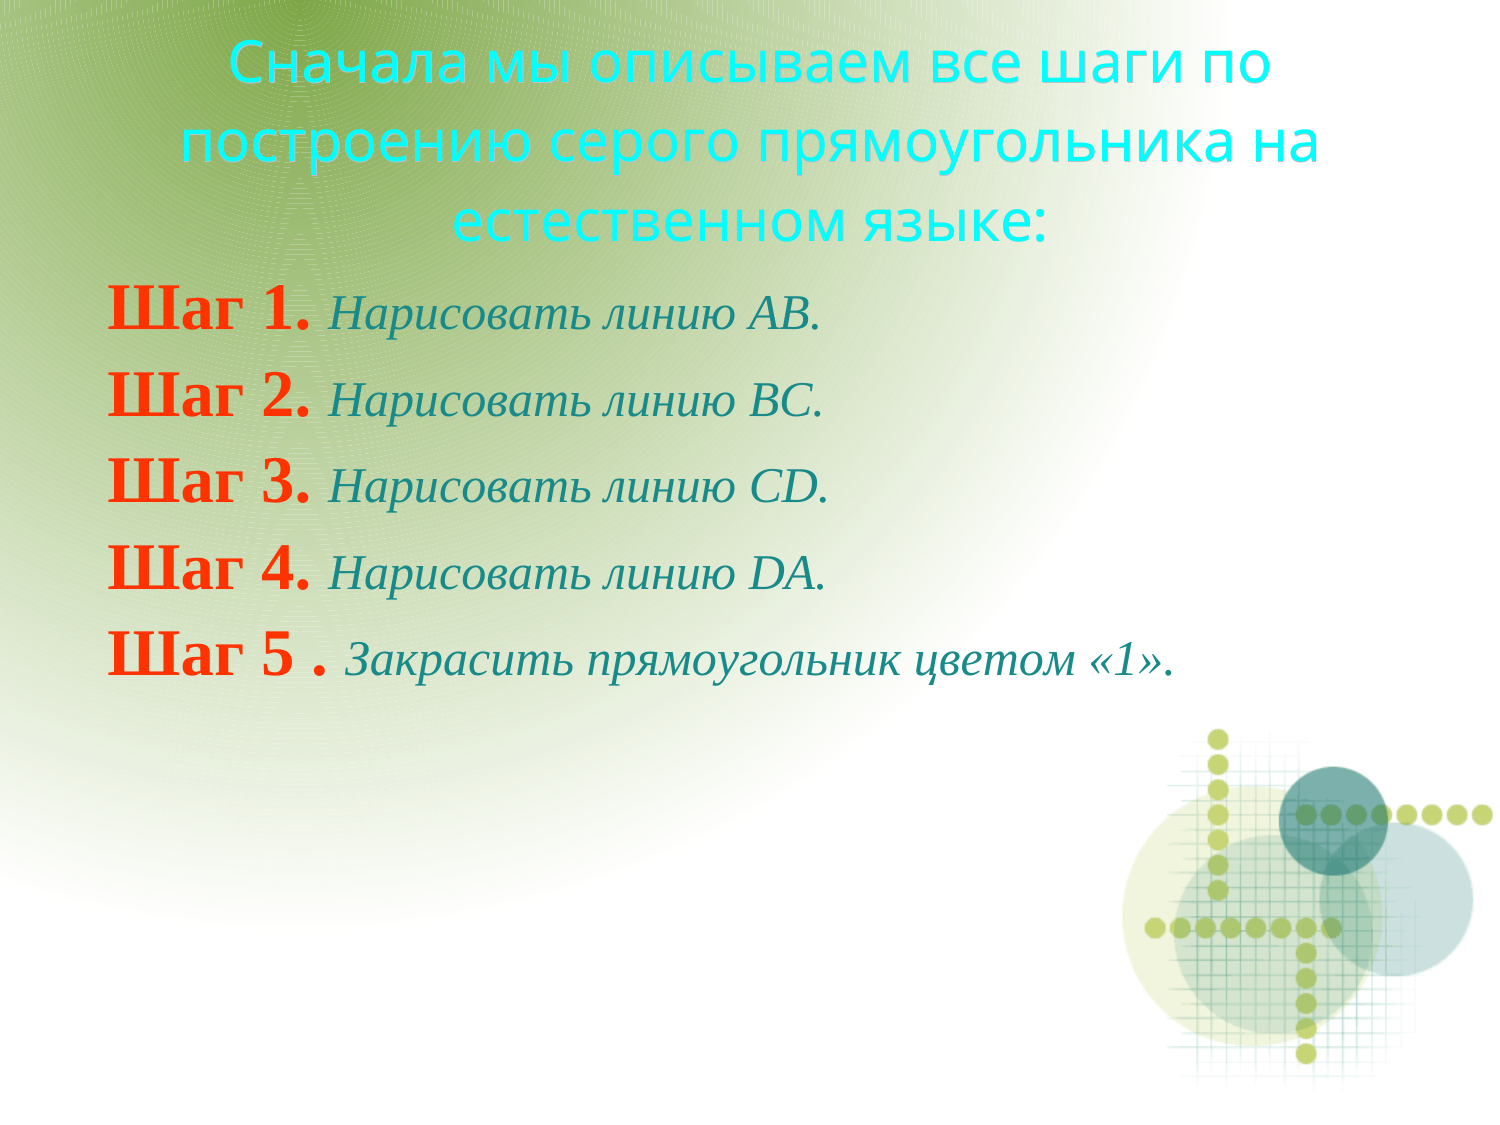

# Сначала мы описываем все шаги по построению серого прямоугольника на естественном языке:
Шаг 1. Нарисовать линию AB.
Шаг 2. Нарисовать линию BC.
Шаг 3. Нарисовать линию CD.
Шаг 4. Нарисовать линию DA.
Шаг 5 . Закрасить прямоугольник цветом «1».